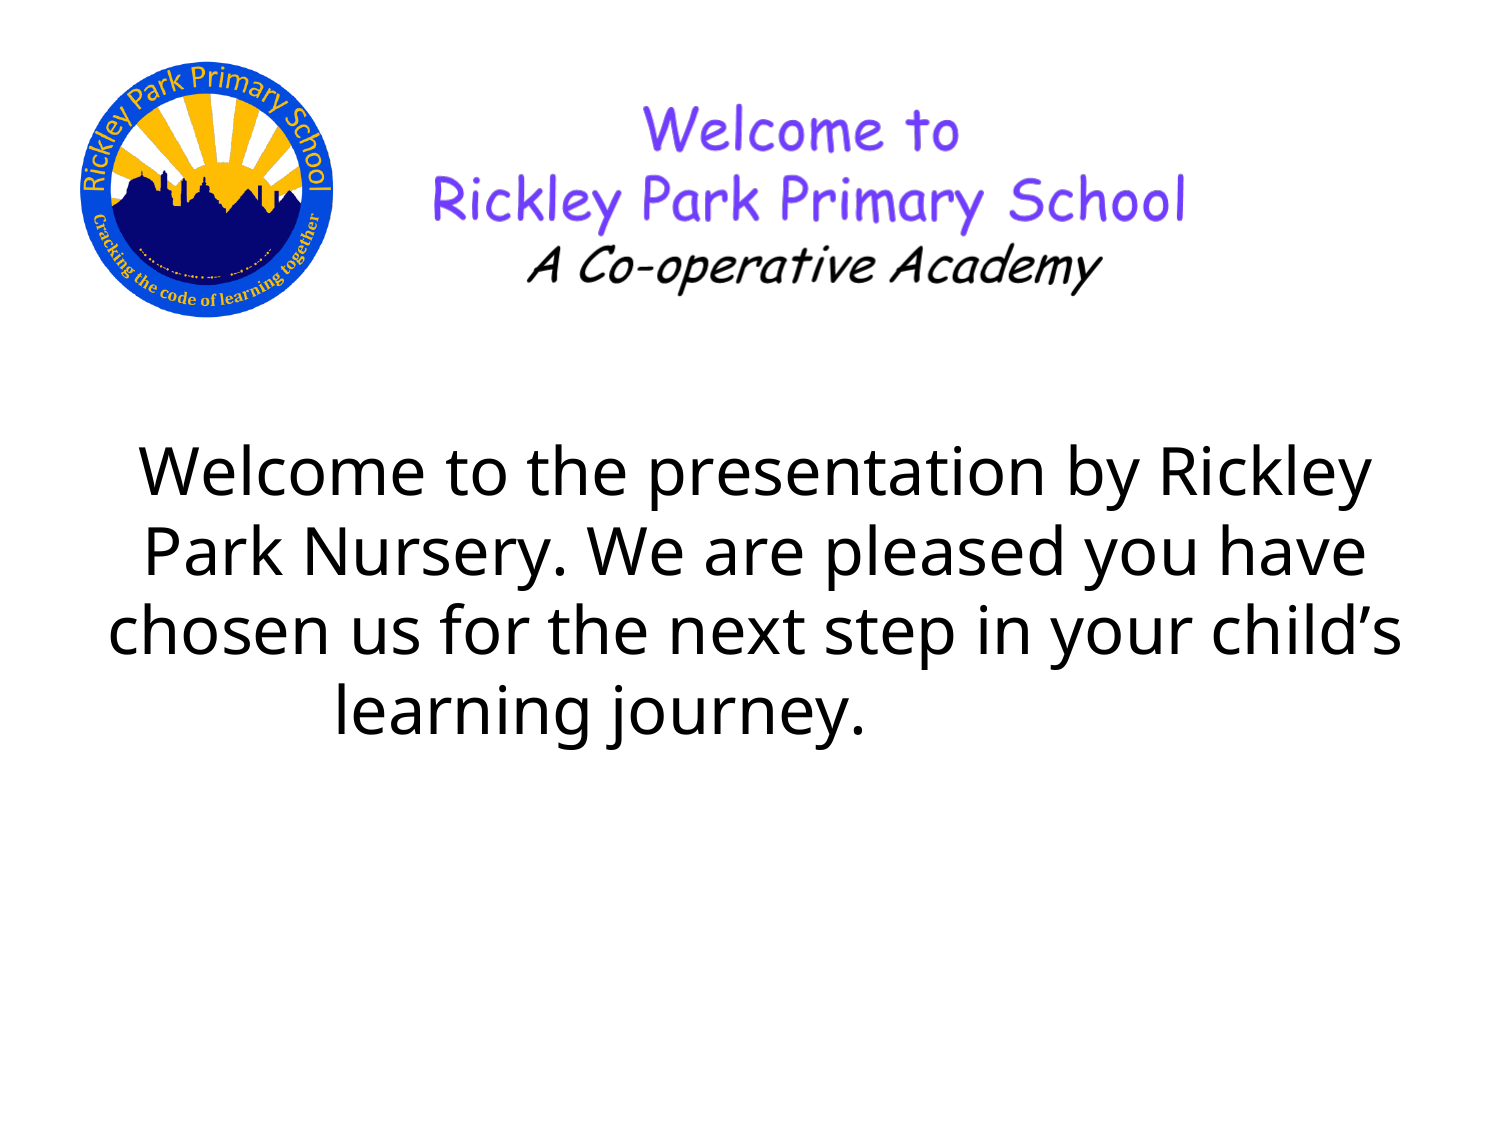

# Welcome to the presentation by Rickley Park Nursery. We are pleased you have chosen us for the next step in your child’s learning journey.